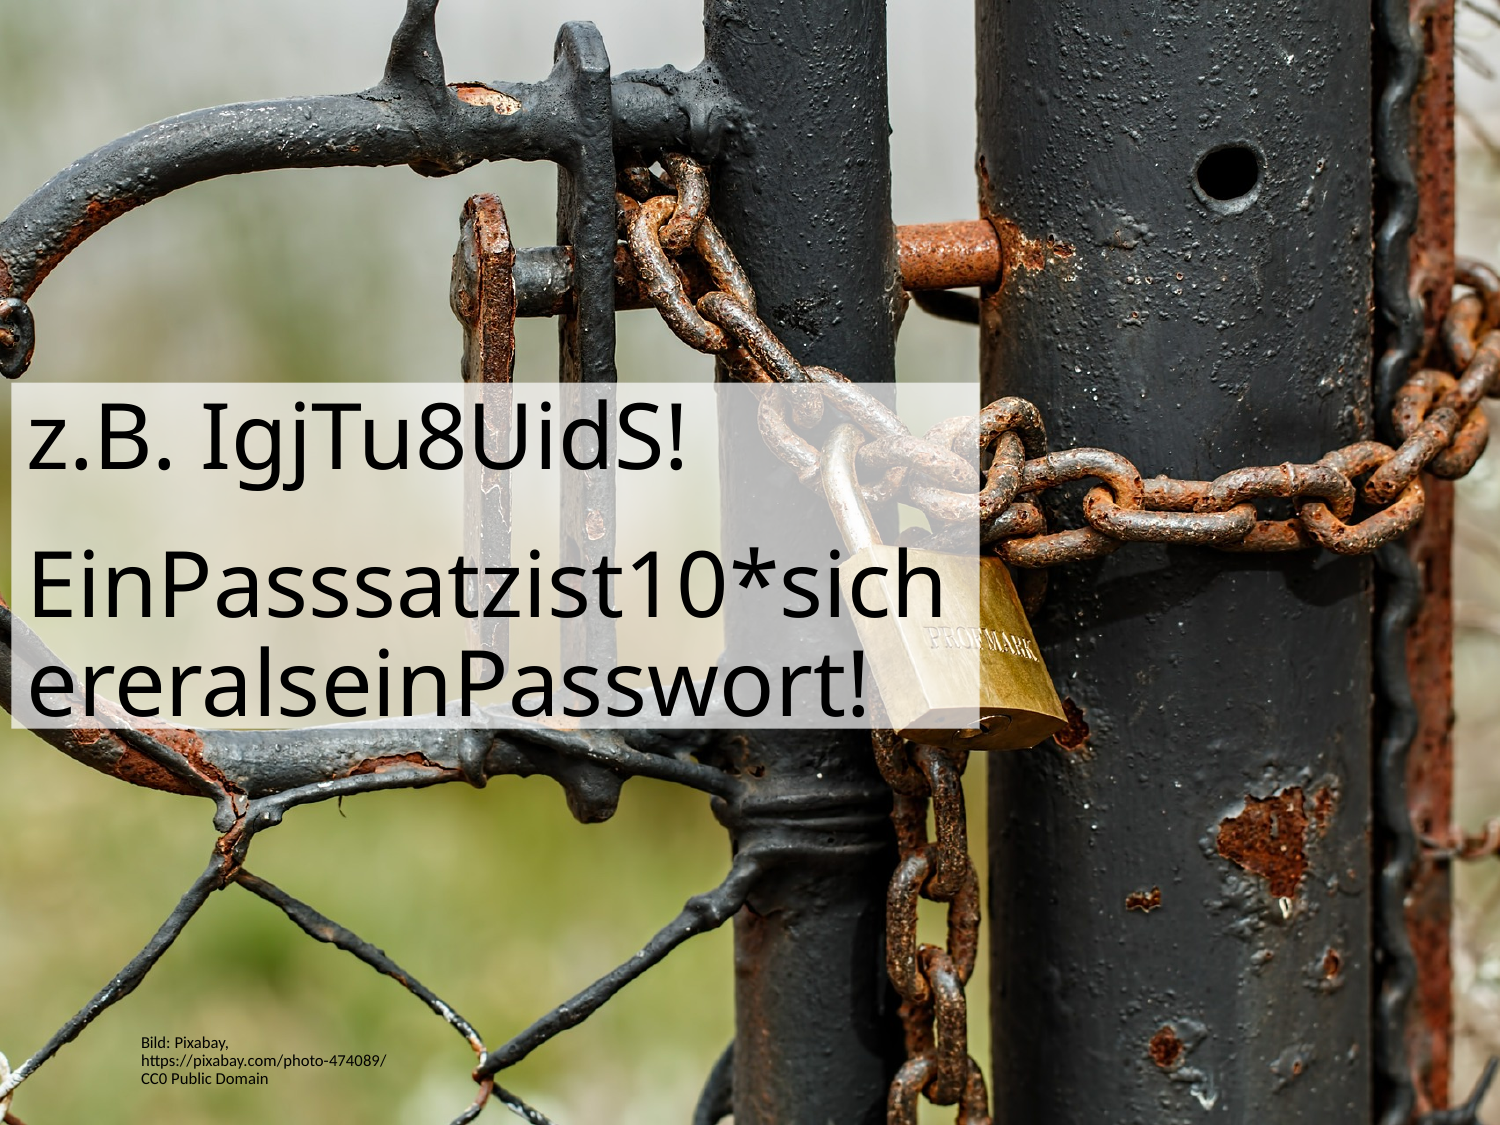

z.B. IgjTu8UidS!
EinPasssatzist10*sichereralseinPasswort!
Bild: Pixabay,
https://pixabay.com/photo-474089/
CC0 Public Domain